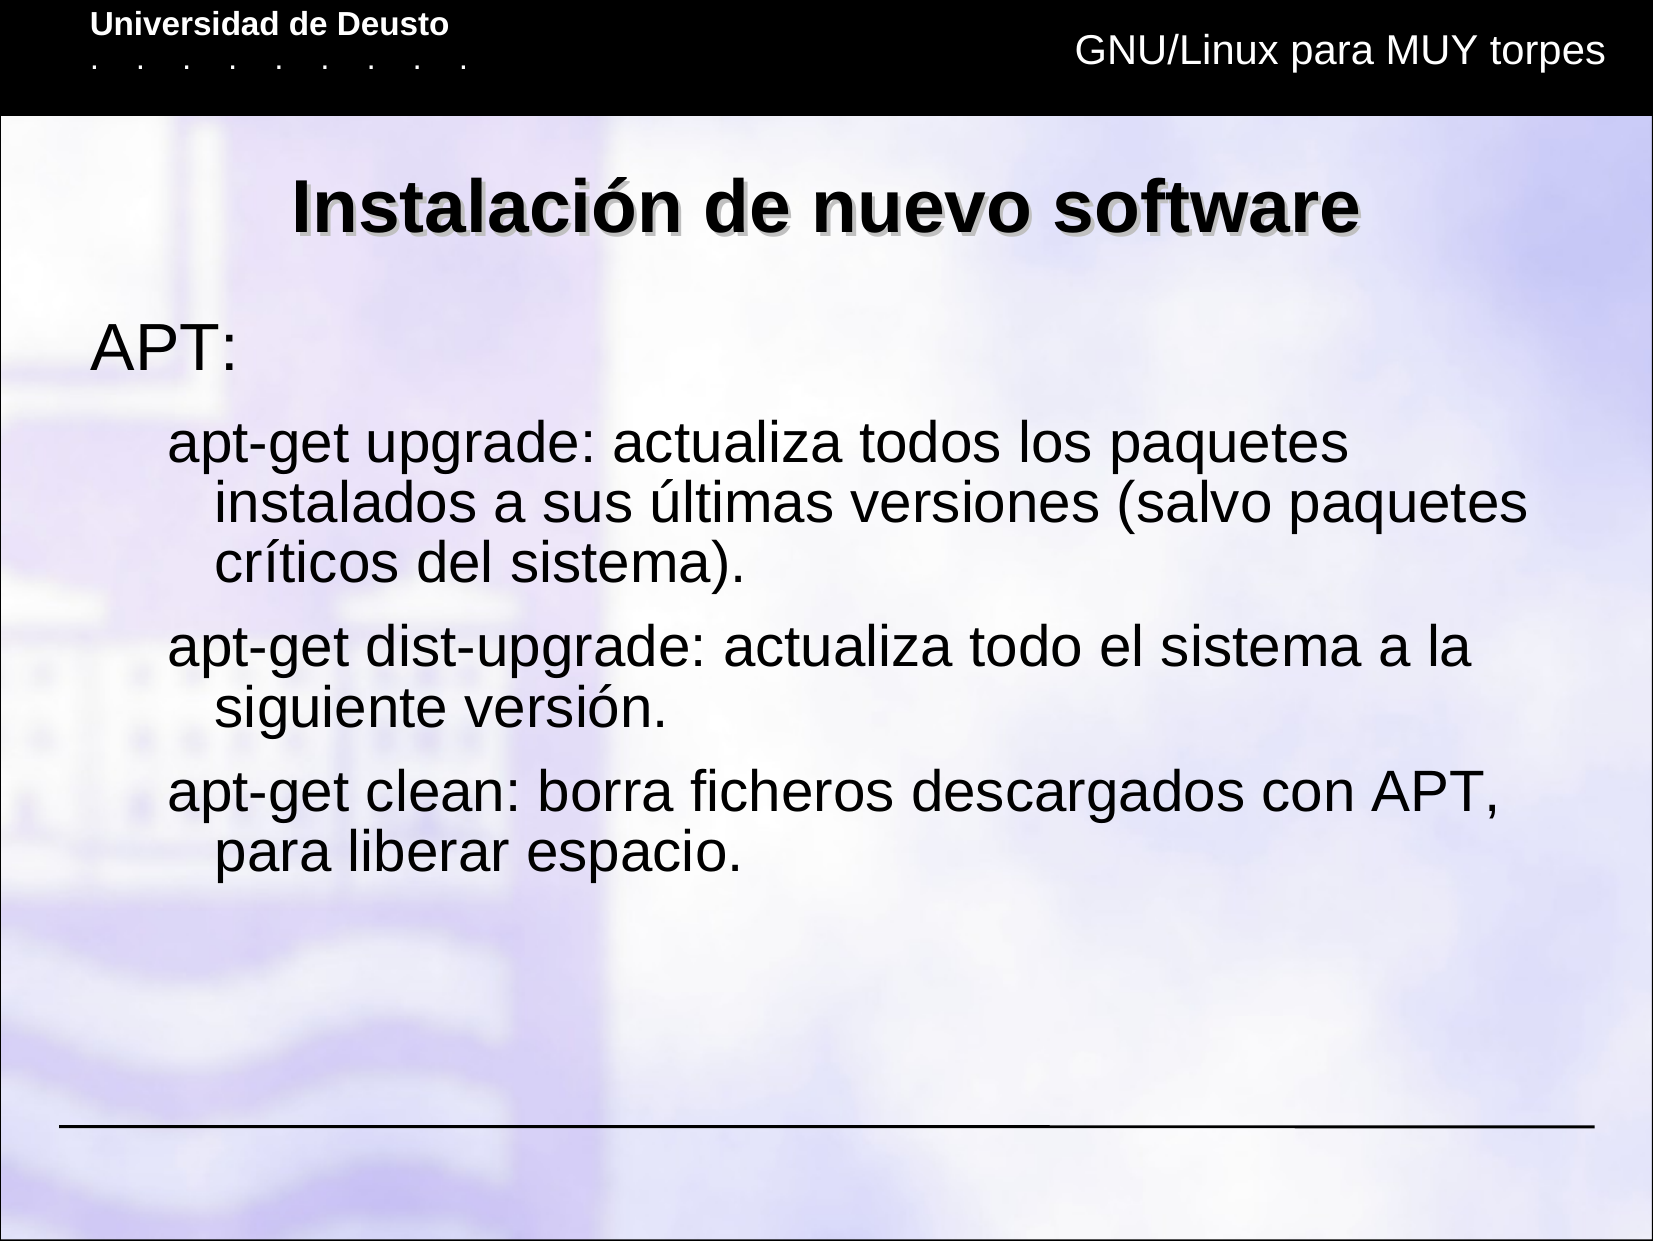

# Instalación de nuevo software
APT:
apt-get upgrade: actualiza todos los paquetes instalados a sus últimas versiones (salvo paquetes críticos del sistema).
apt-get dist-upgrade: actualiza todo el sistema a la siguiente versión.
apt-get clean: borra ficheros descargados con APT, para liberar espacio.